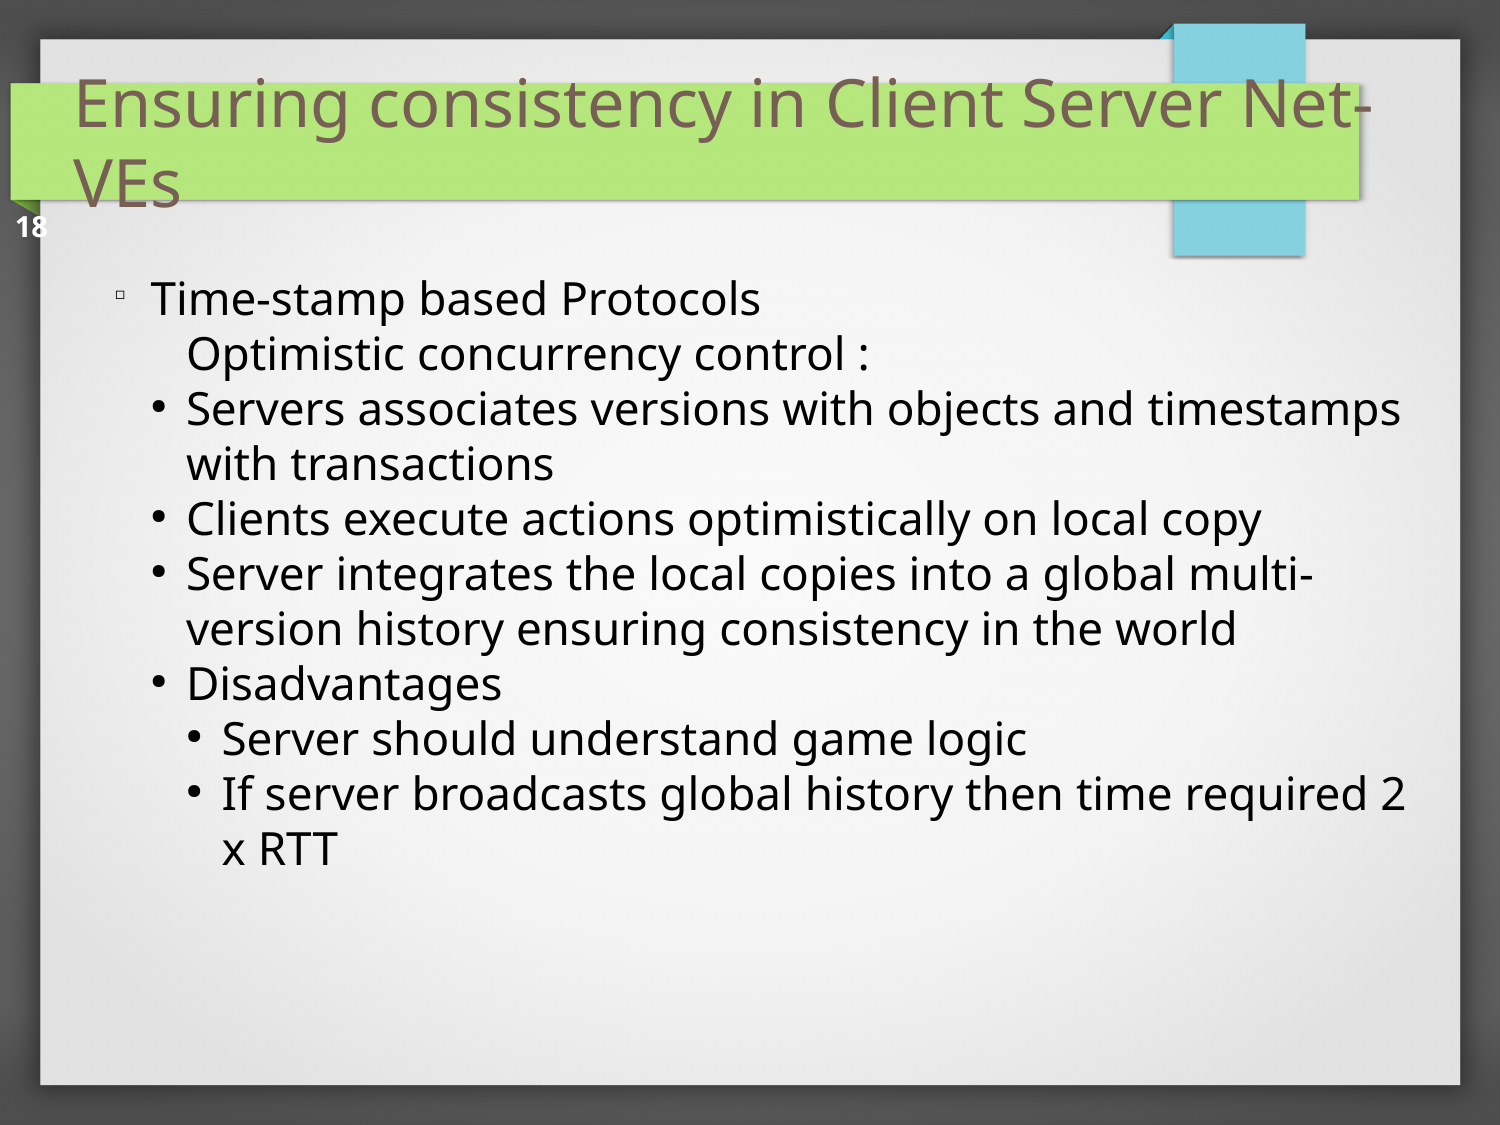

Ensuring consistency in Client Server Net-VEs
Time-stamp based Protocols
Optimistic concurrency control :
Servers associates versions with objects and timestamps with transactions
Clients execute actions optimistically on local copy
Server integrates the local copies into a global multi- version history ensuring consistency in the world
Disadvantages
Server should understand game logic
If server broadcasts global history then time required 2 x RTT